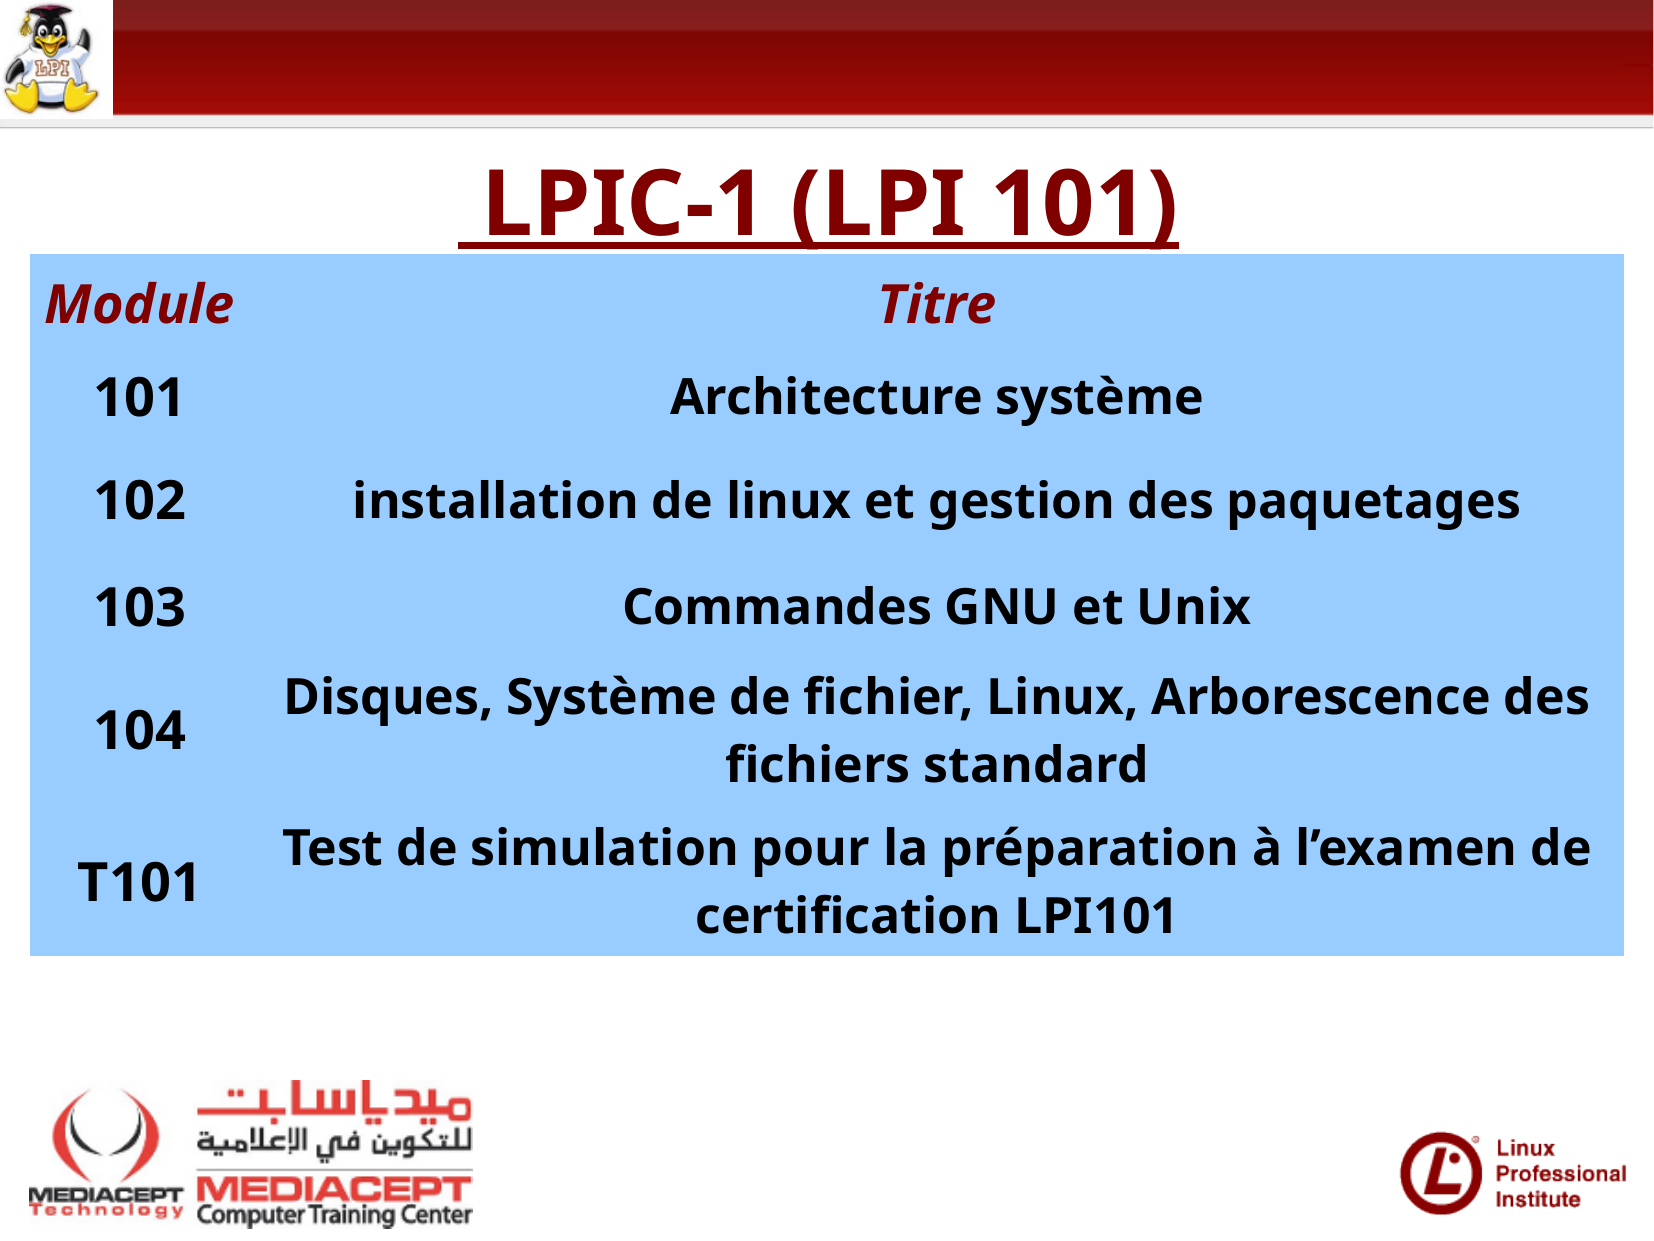

LPIC-1 (LPI 101)
| Module | Titre |
| --- | --- |
| 101 | Architecture système |
| 102 | installation de linux et gestion des paquetages |
| 103 | Commandes GNU et Unix |
| 104 | Disques, Système de fichier, Linux, Arborescence des fichiers standard |
| T101 | Test de simulation pour la préparation à l’examen de certification LPI101 |